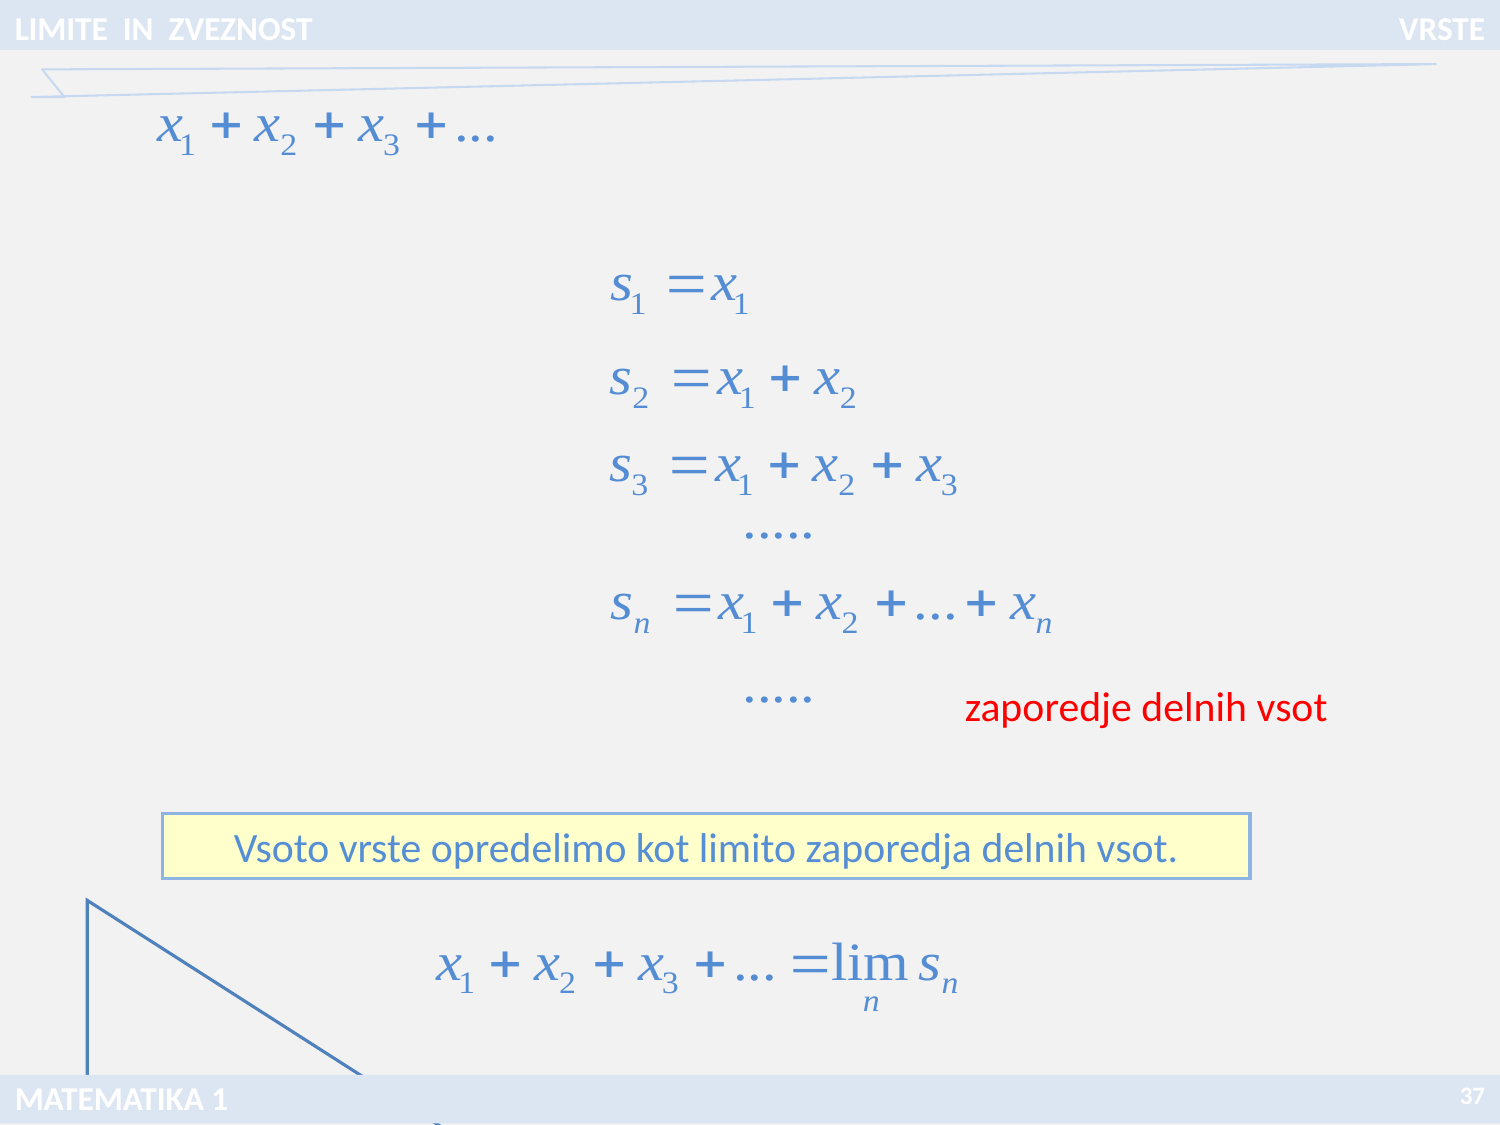

LIMITE IN ZVEZNOST
VRSTE
zaporedje delnih vsot
Vsoto vrste opredelimo kot limito zaporedja delnih vsot.
MATEMATIKA 1